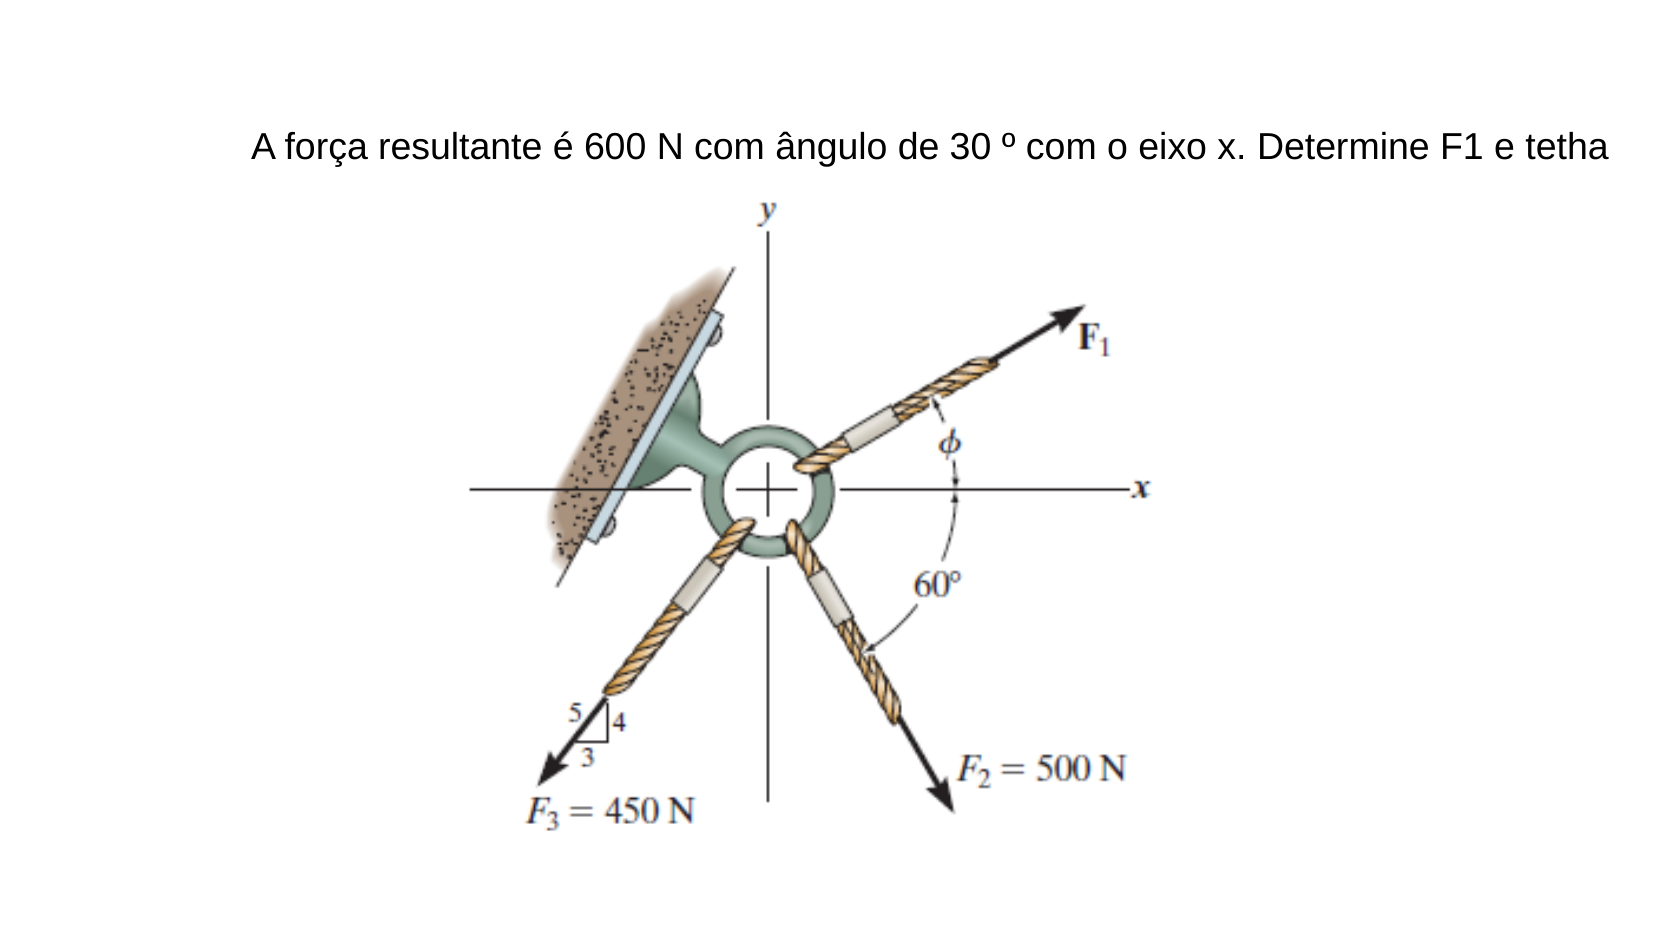

A força resultante é 600 N com ângulo de 30 º com o eixo x. Determine F1 e tetha